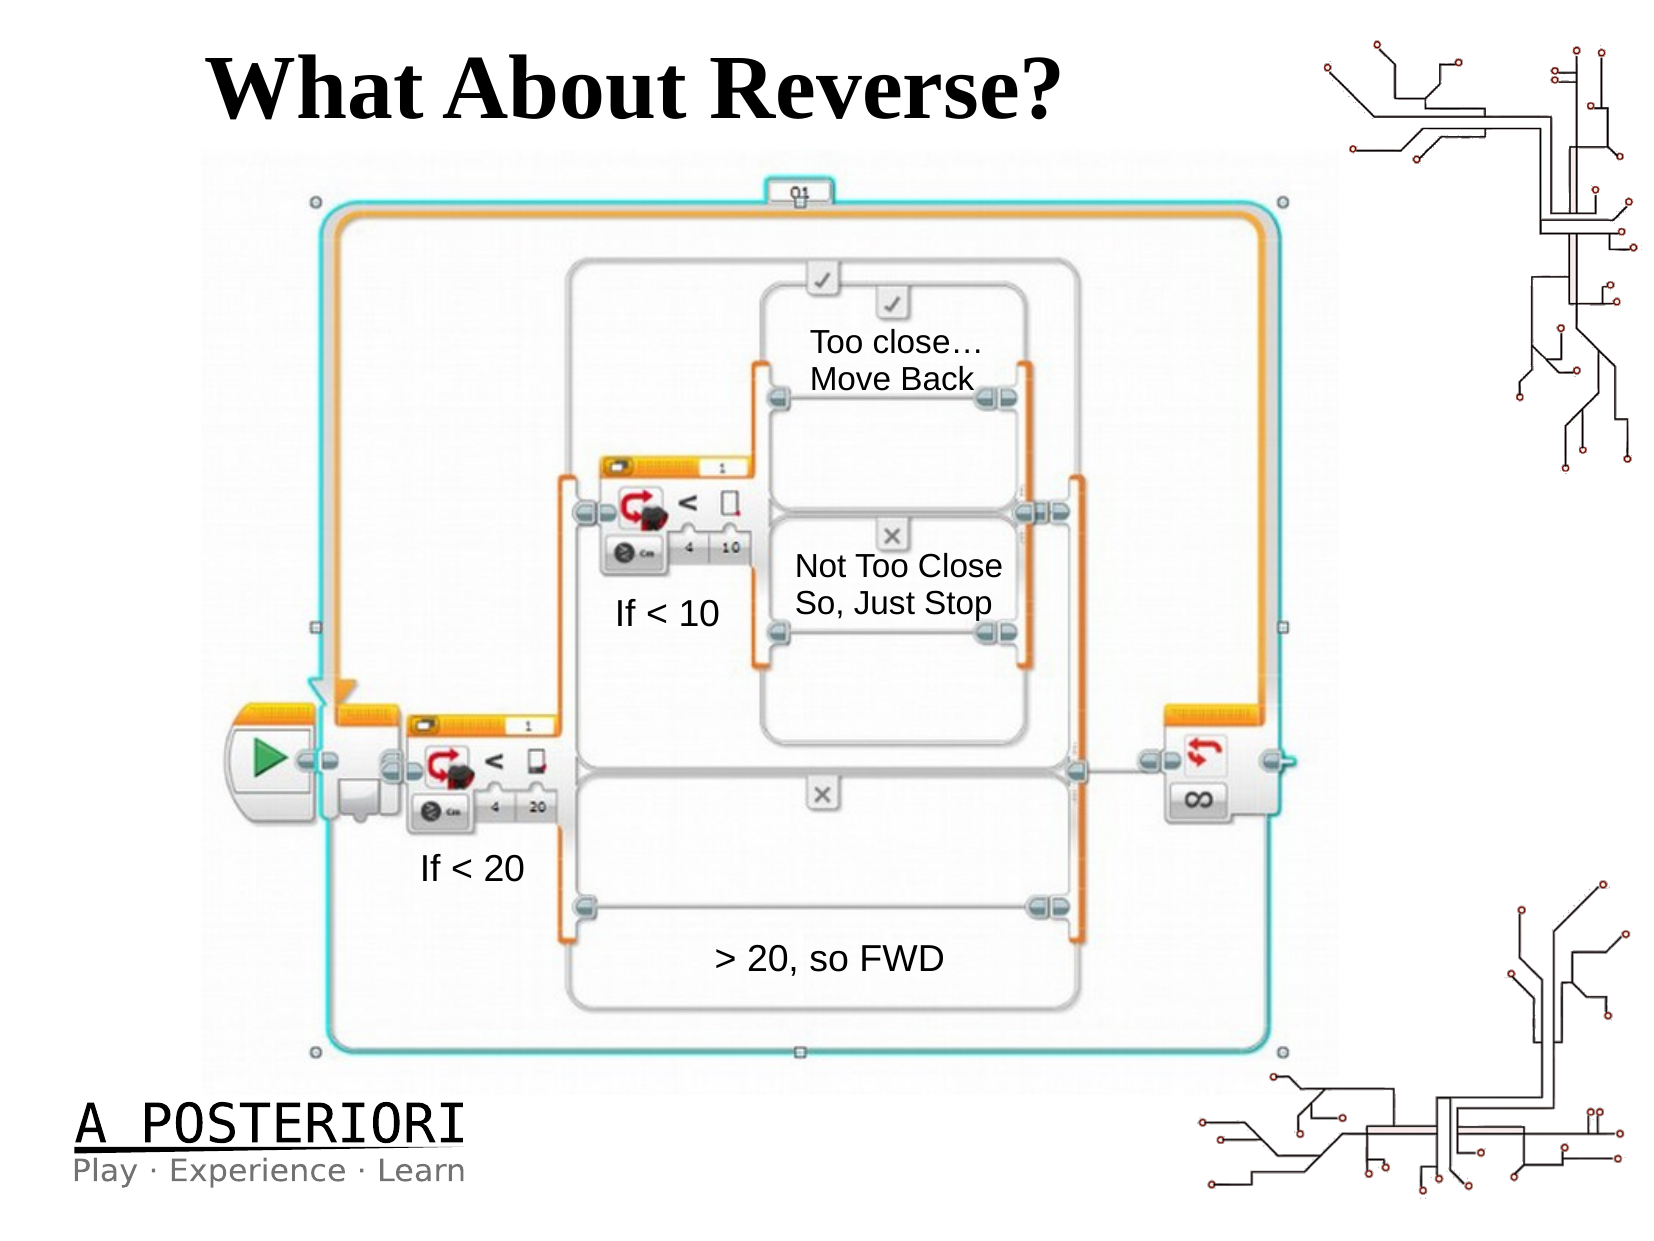

# What About Reverse?
Too close…
Move Back
Not Too Close
So, Just Stop
If < 10
If < 20
> 20, so FWD